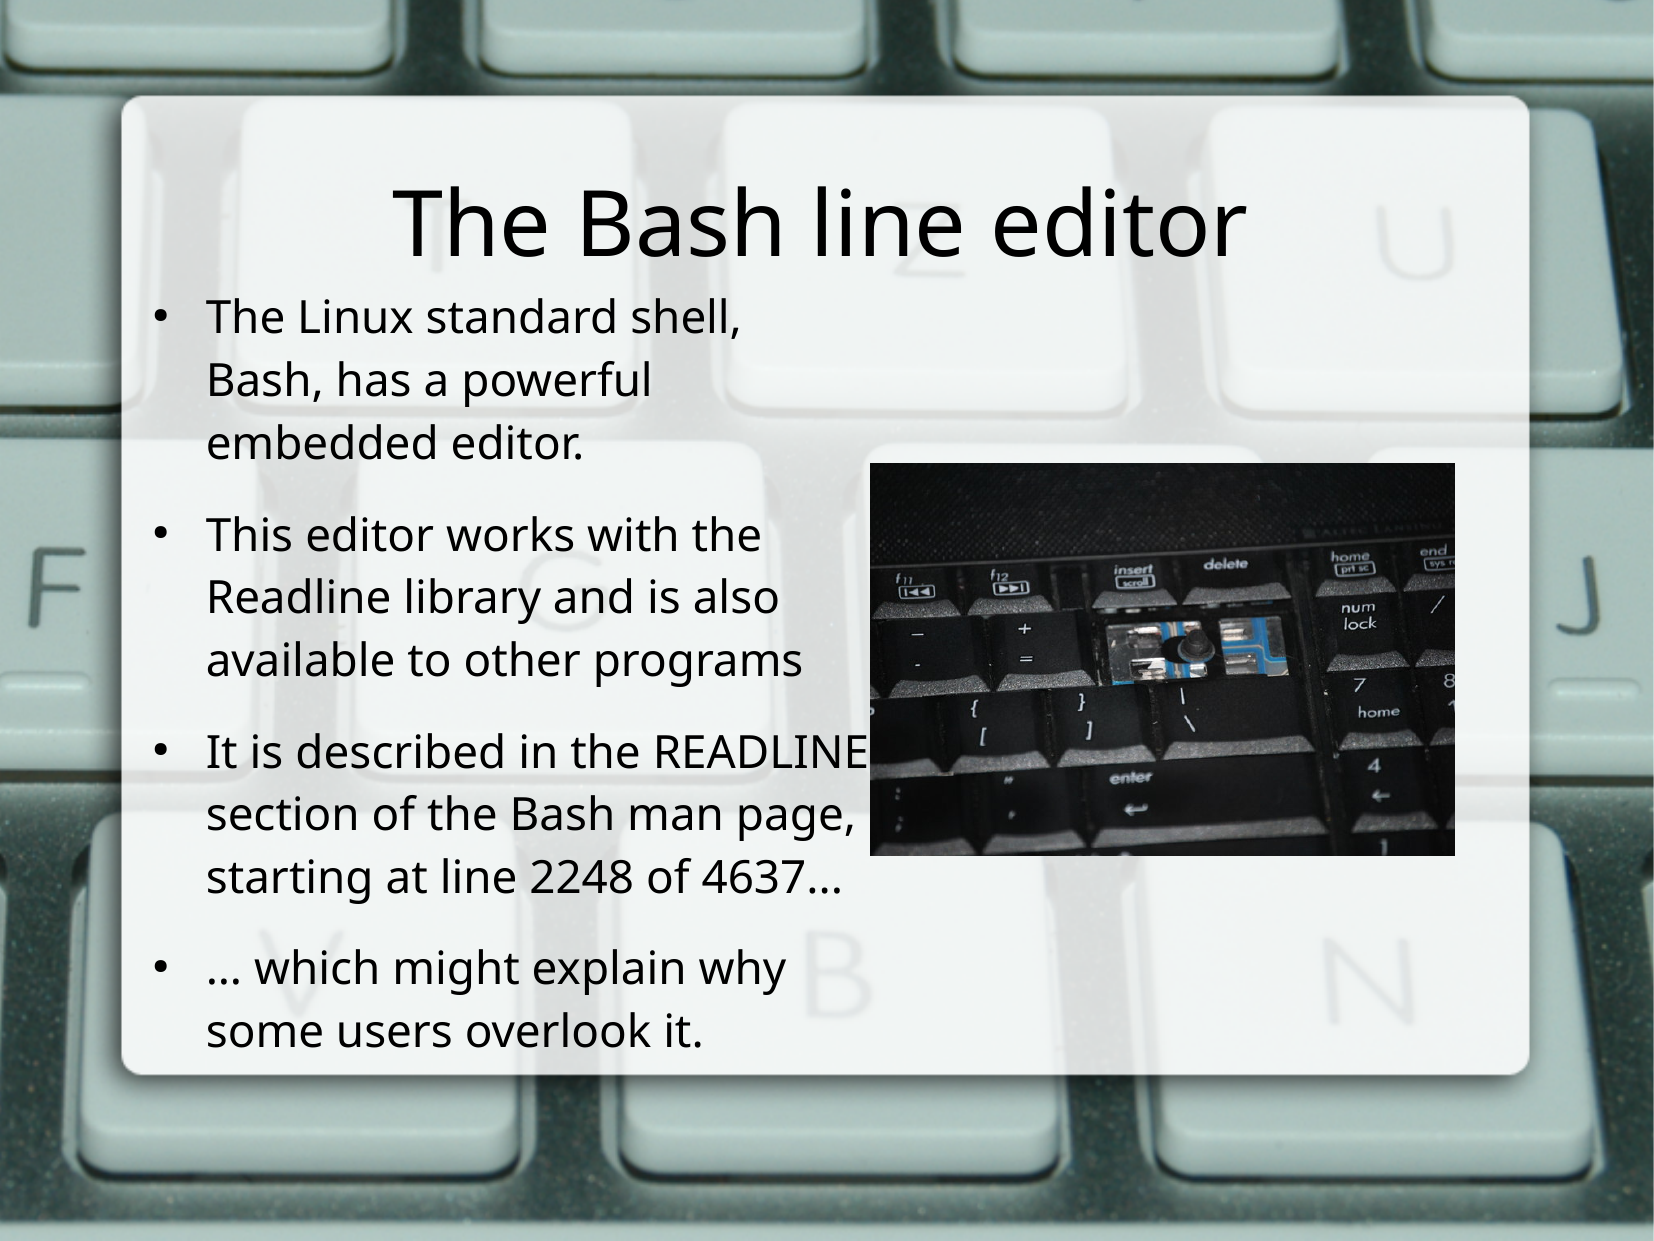

# The Bash line editor
The Linux standard shell, Bash, has a powerful embedded editor.
This editor works with the Readline library and is also available to other programs
It is described in the READLINE section of the Bash man page, starting at line 2248 of 4637...
… which might explain why some users overlook it.